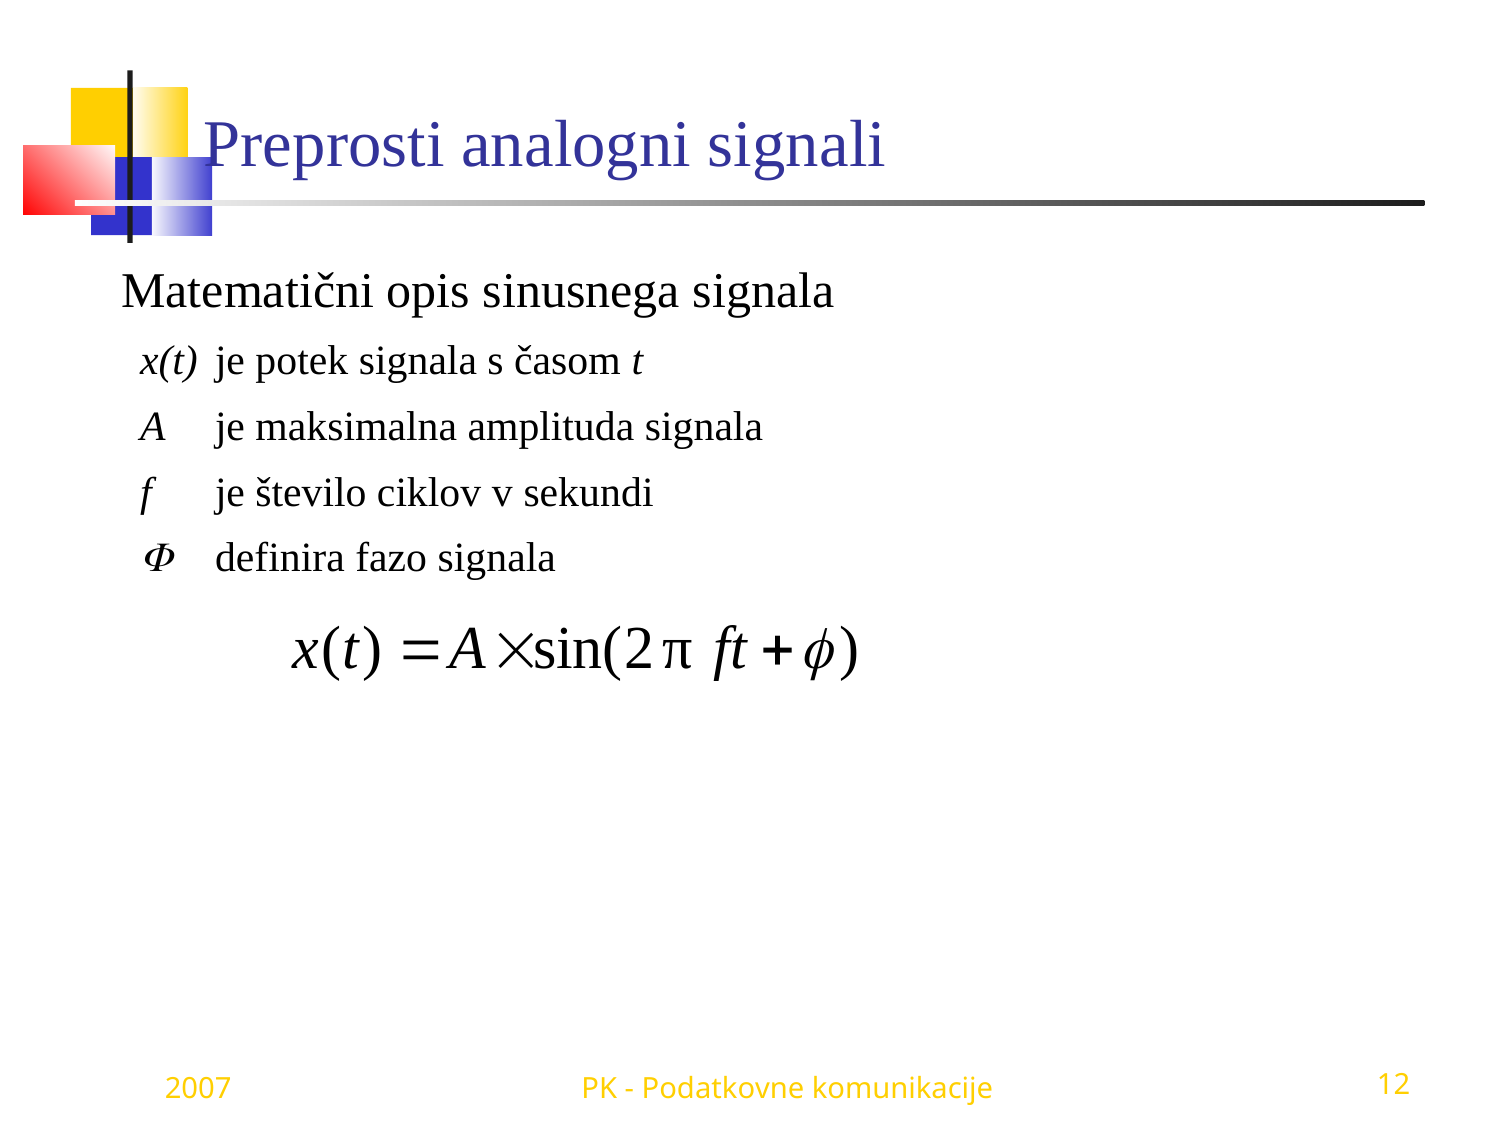

# Preprosti analogni signali
	Matematični opis sinusnega signala
x(t) 	je potek signala s časom t
A 		je maksimalna amplituda signala
f 		je število ciklov v sekundi
 		definira fazo signala
2007
PK - Podatkovne komunikacije